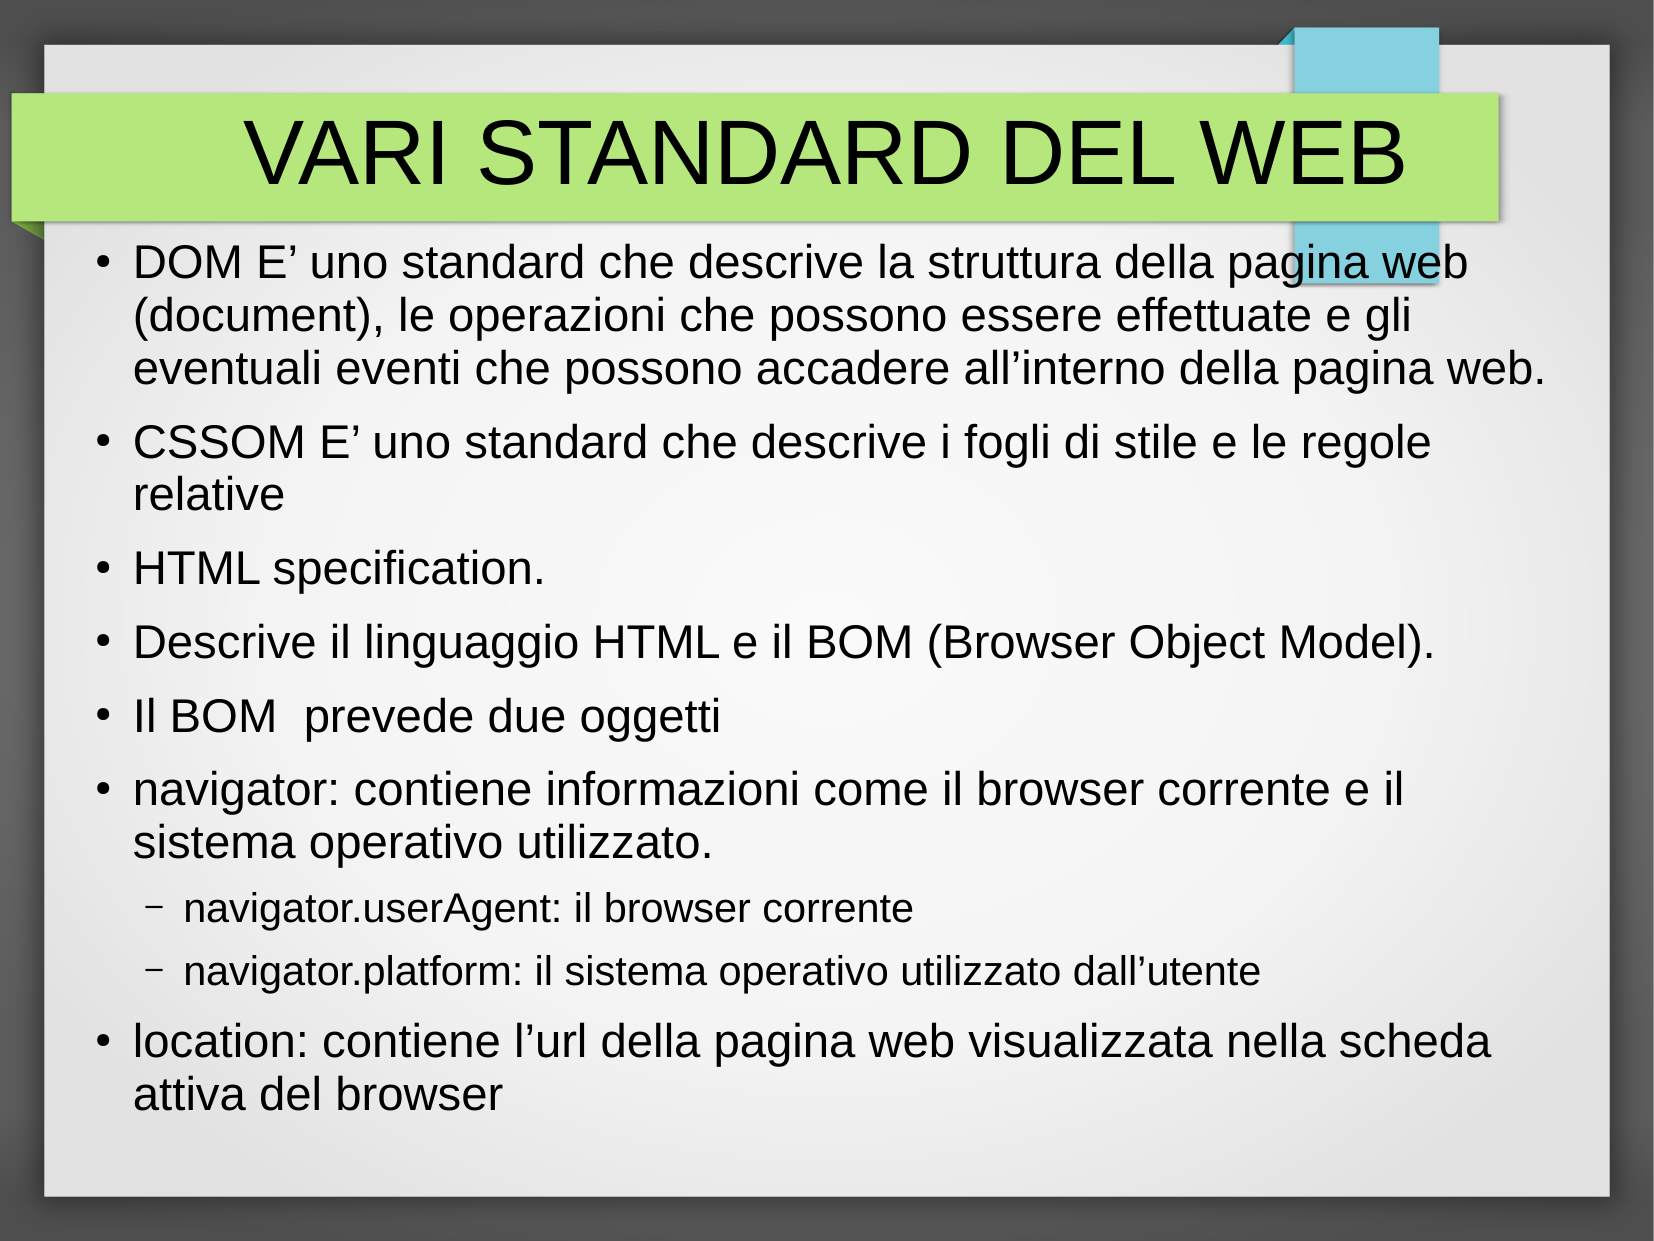

# VARI STANDARD DEL WEB
DOM E’ uno standard che descrive la struttura della pagina web (document), le operazioni che possono essere effettuate e gli eventuali eventi che possono accadere all’interno della pagina web.
CSSOM E’ uno standard che descrive i fogli di stile e le regole relative
HTML specification.
Descrive il linguaggio HTML e il BOM (Browser Object Model).
Il BOM prevede due oggetti
navigator: contiene informazioni come il browser corrente e il sistema operativo utilizzato.
navigator.userAgent: il browser corrente
navigator.platform: il sistema operativo utilizzato dall’utente
location: contiene l’url della pagina web visualizzata nella scheda attiva del browser